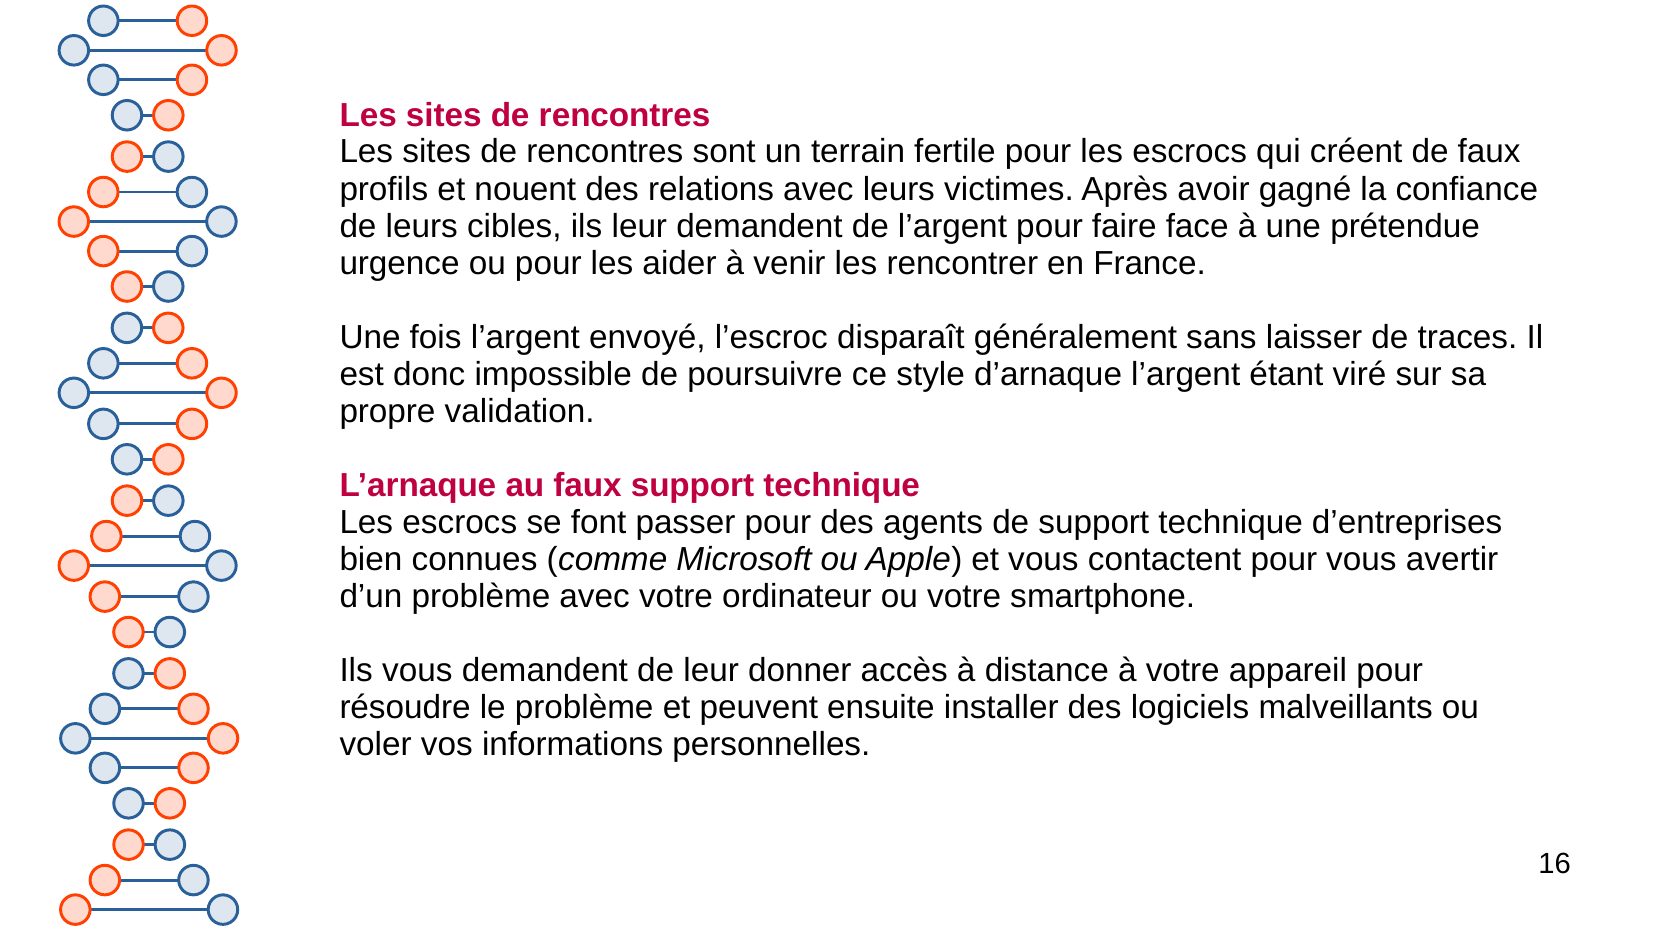

Les sites de rencontres
Les sites de rencontres sont un terrain fertile pour les escrocs qui créent de faux profils et nouent des relations avec leurs victimes. Après avoir gagné la confiance de leurs cibles, ils leur demandent de l’argent pour faire face à une prétendue urgence ou pour les aider à venir les rencontrer en France.
Une fois l’argent envoyé, l’escroc disparaît généralement sans laisser de traces. Il est donc impossible de poursuivre ce style d’arnaque l’argent étant viré sur sa propre validation.
L’arnaque au faux support technique
Les escrocs se font passer pour des agents de support technique d’entreprises bien connues (comme Microsoft ou Apple) et vous contactent pour vous avertir d’un problème avec votre ordinateur ou votre smartphone.
Ils vous demandent de leur donner accès à distance à votre appareil pour résoudre le problème et peuvent ensuite installer des logiciels malveillants ou voler vos informations personnelles.
16